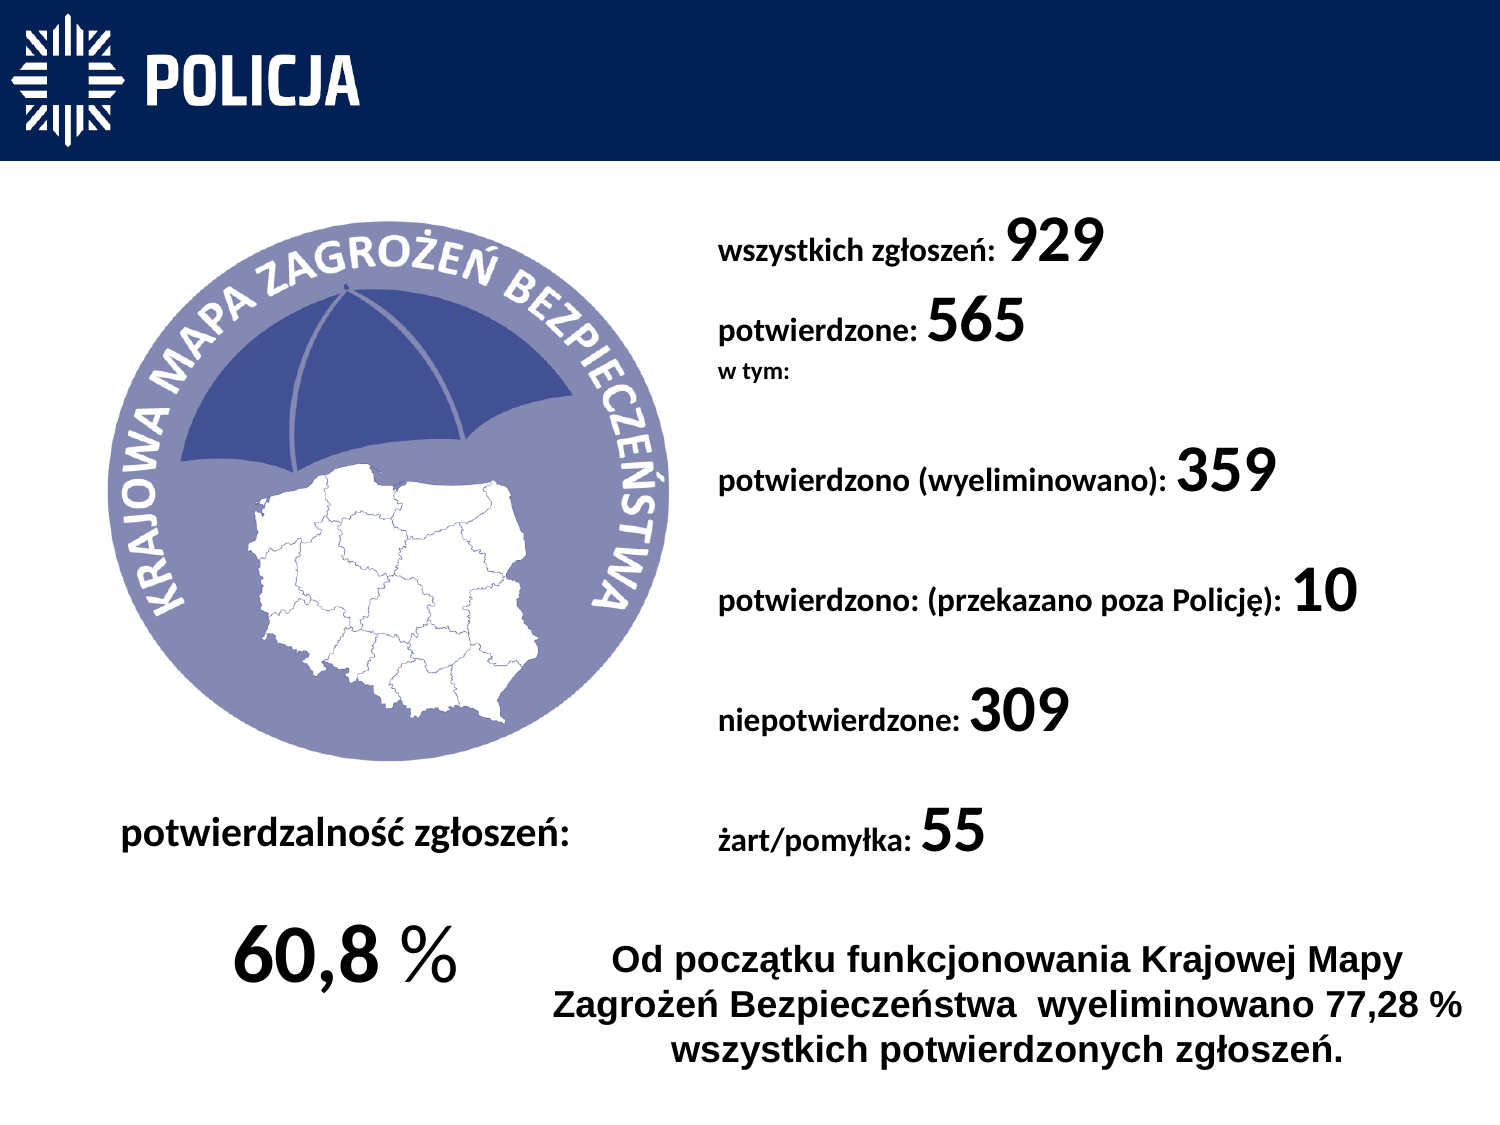

wszystkich zgłoszeń: 929
potwierdzone: 565
w tym:
potwierdzono (wyeliminowano): 359
potwierdzono: (przekazano poza Policję): 10
niepotwierdzone: 309
żart/pomyłka: 55
potwierdzalność zgłoszeń:
60,8 %
Od początku funkcjonowania Krajowej Mapy Zagrożeń Bezpieczeństwa wyeliminowano 77,28 % wszystkich potwierdzonych zgłoszeń.